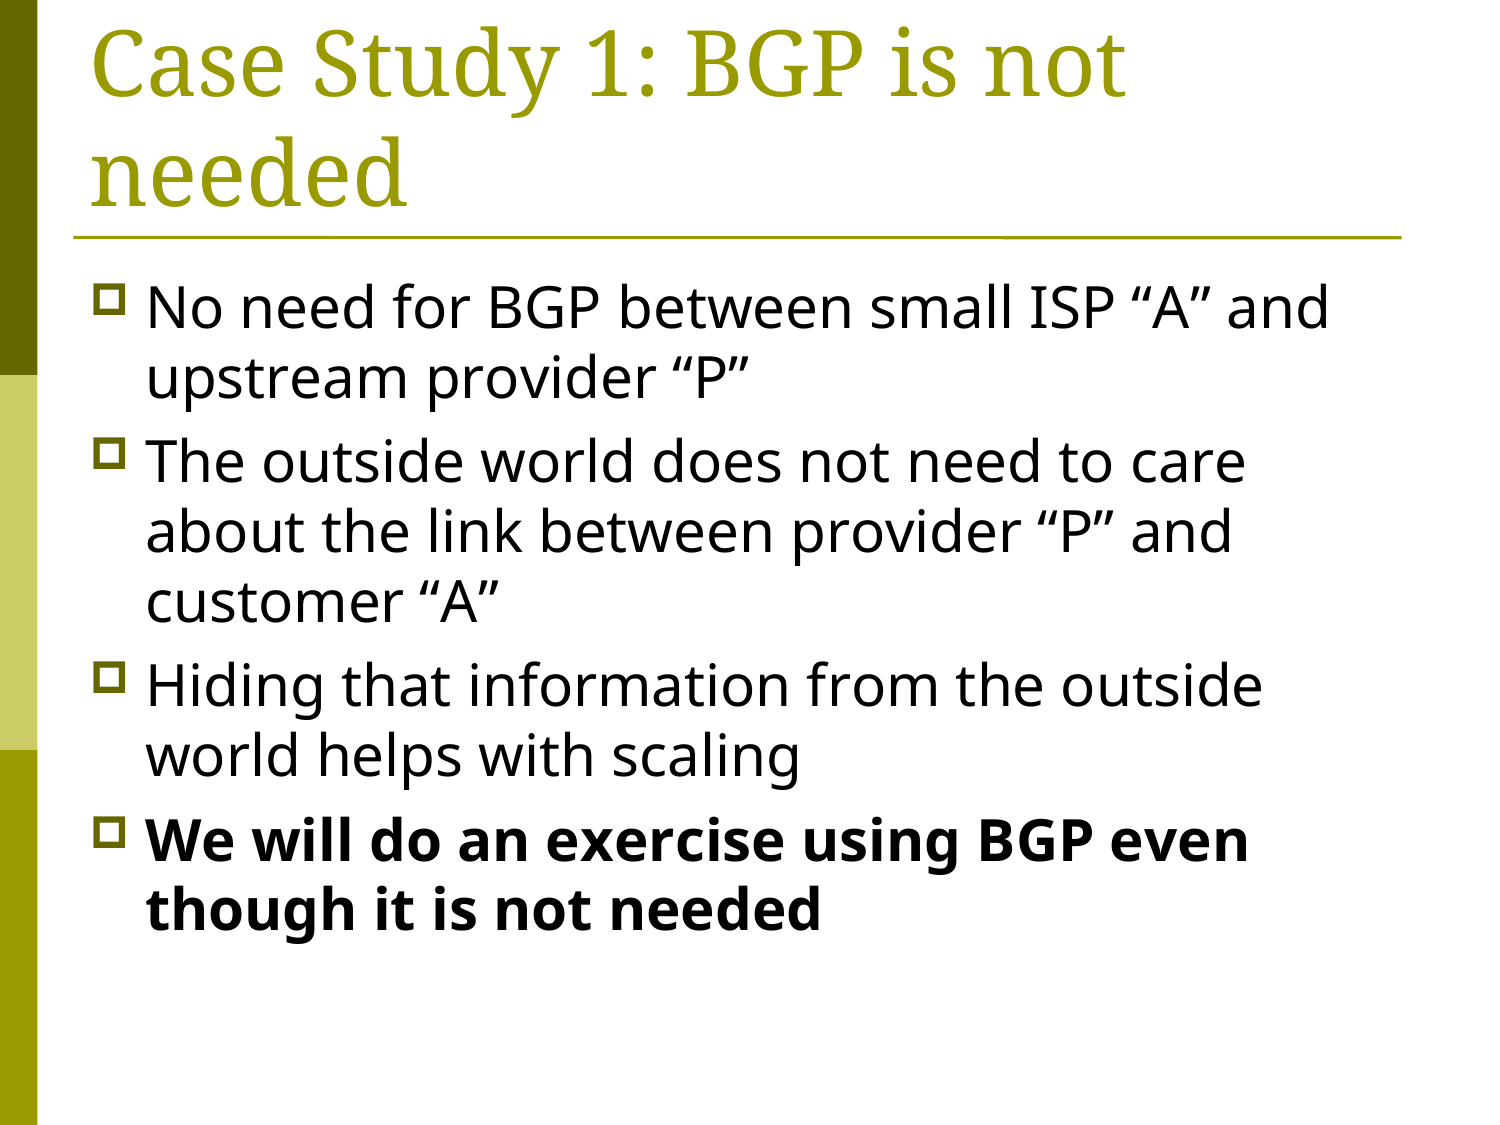

# Case Study 1: BGP is not needed
No need for BGP between small ISP “A” and upstream provider “P”
The outside world does not need to care about the link between provider “P” and customer “A”
Hiding that information from the outside world helps with scaling
We will do an exercise using BGP even though it is not needed